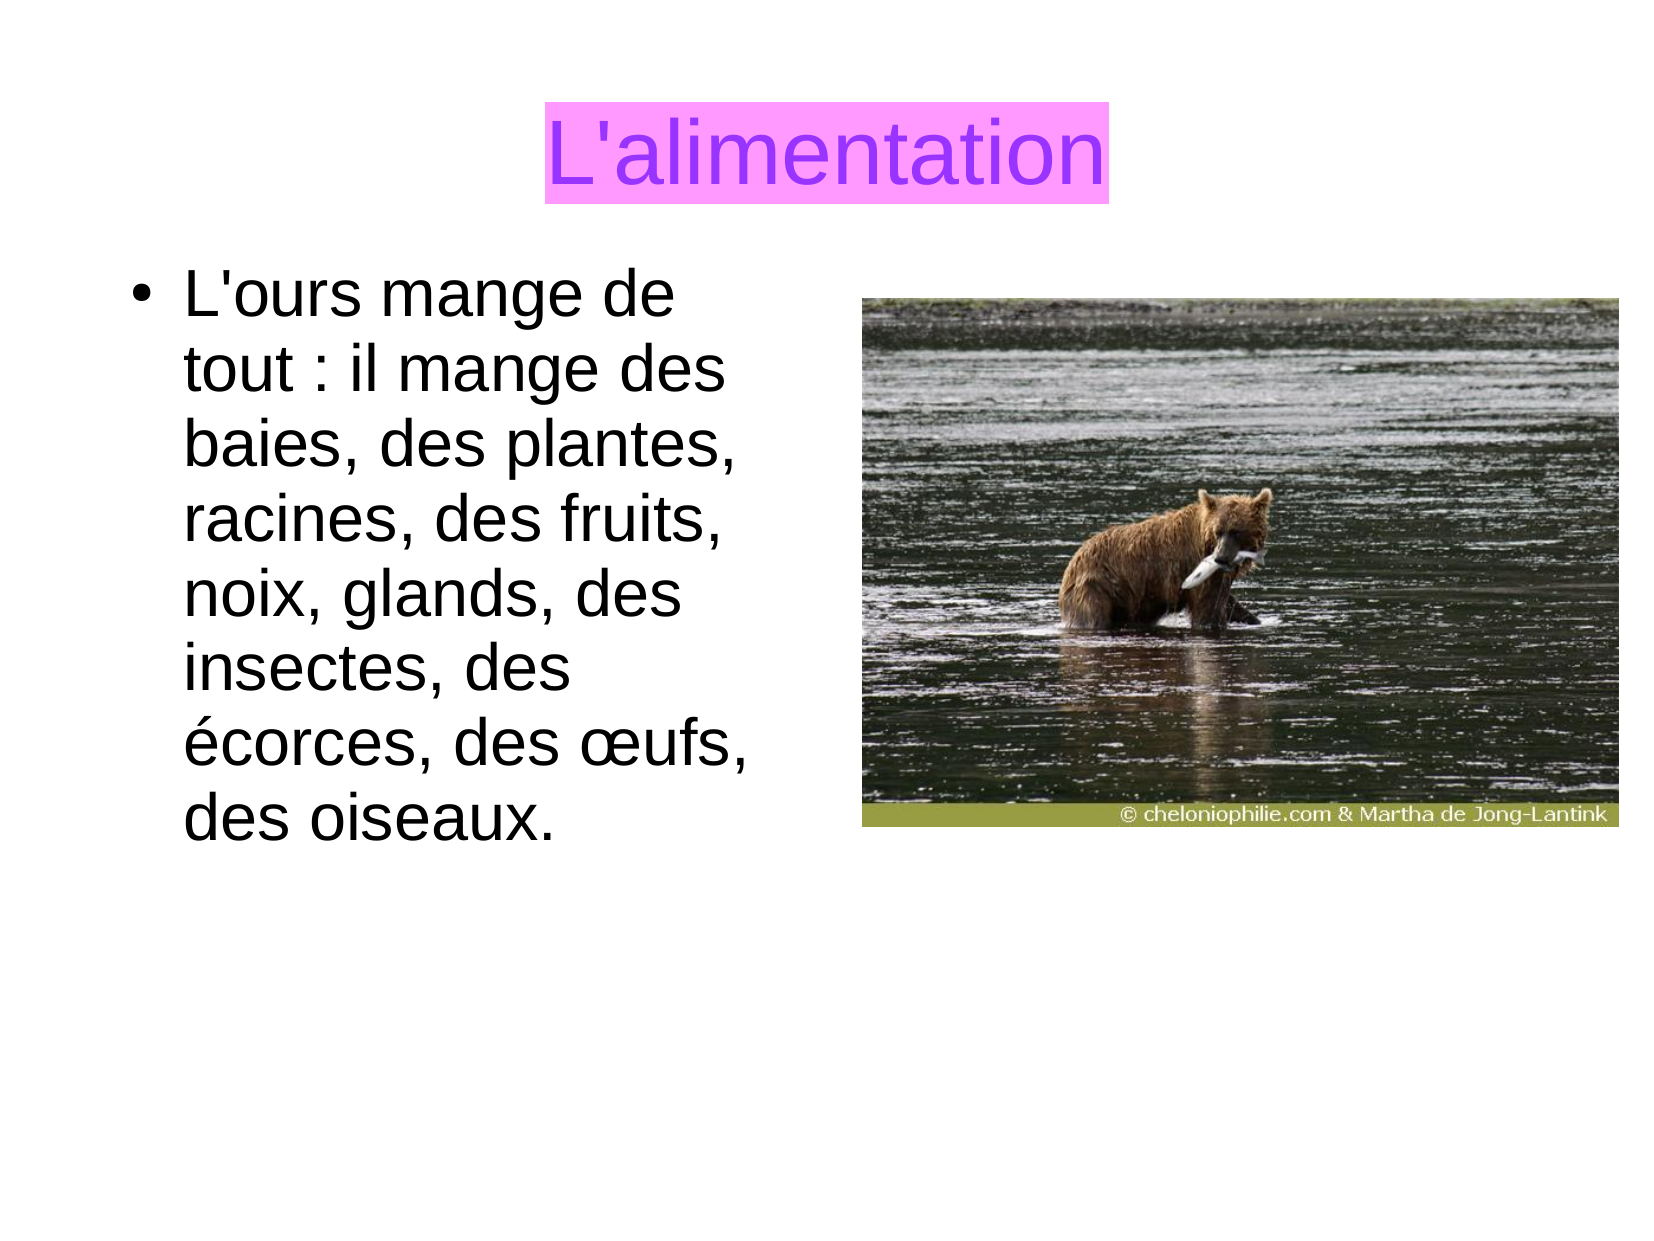

# L'alimentation
L'ours mange de tout : il mange des baies, des plantes, racines, des fruits, noix, glands, des insectes, des écorces, des œufs, des oiseaux.